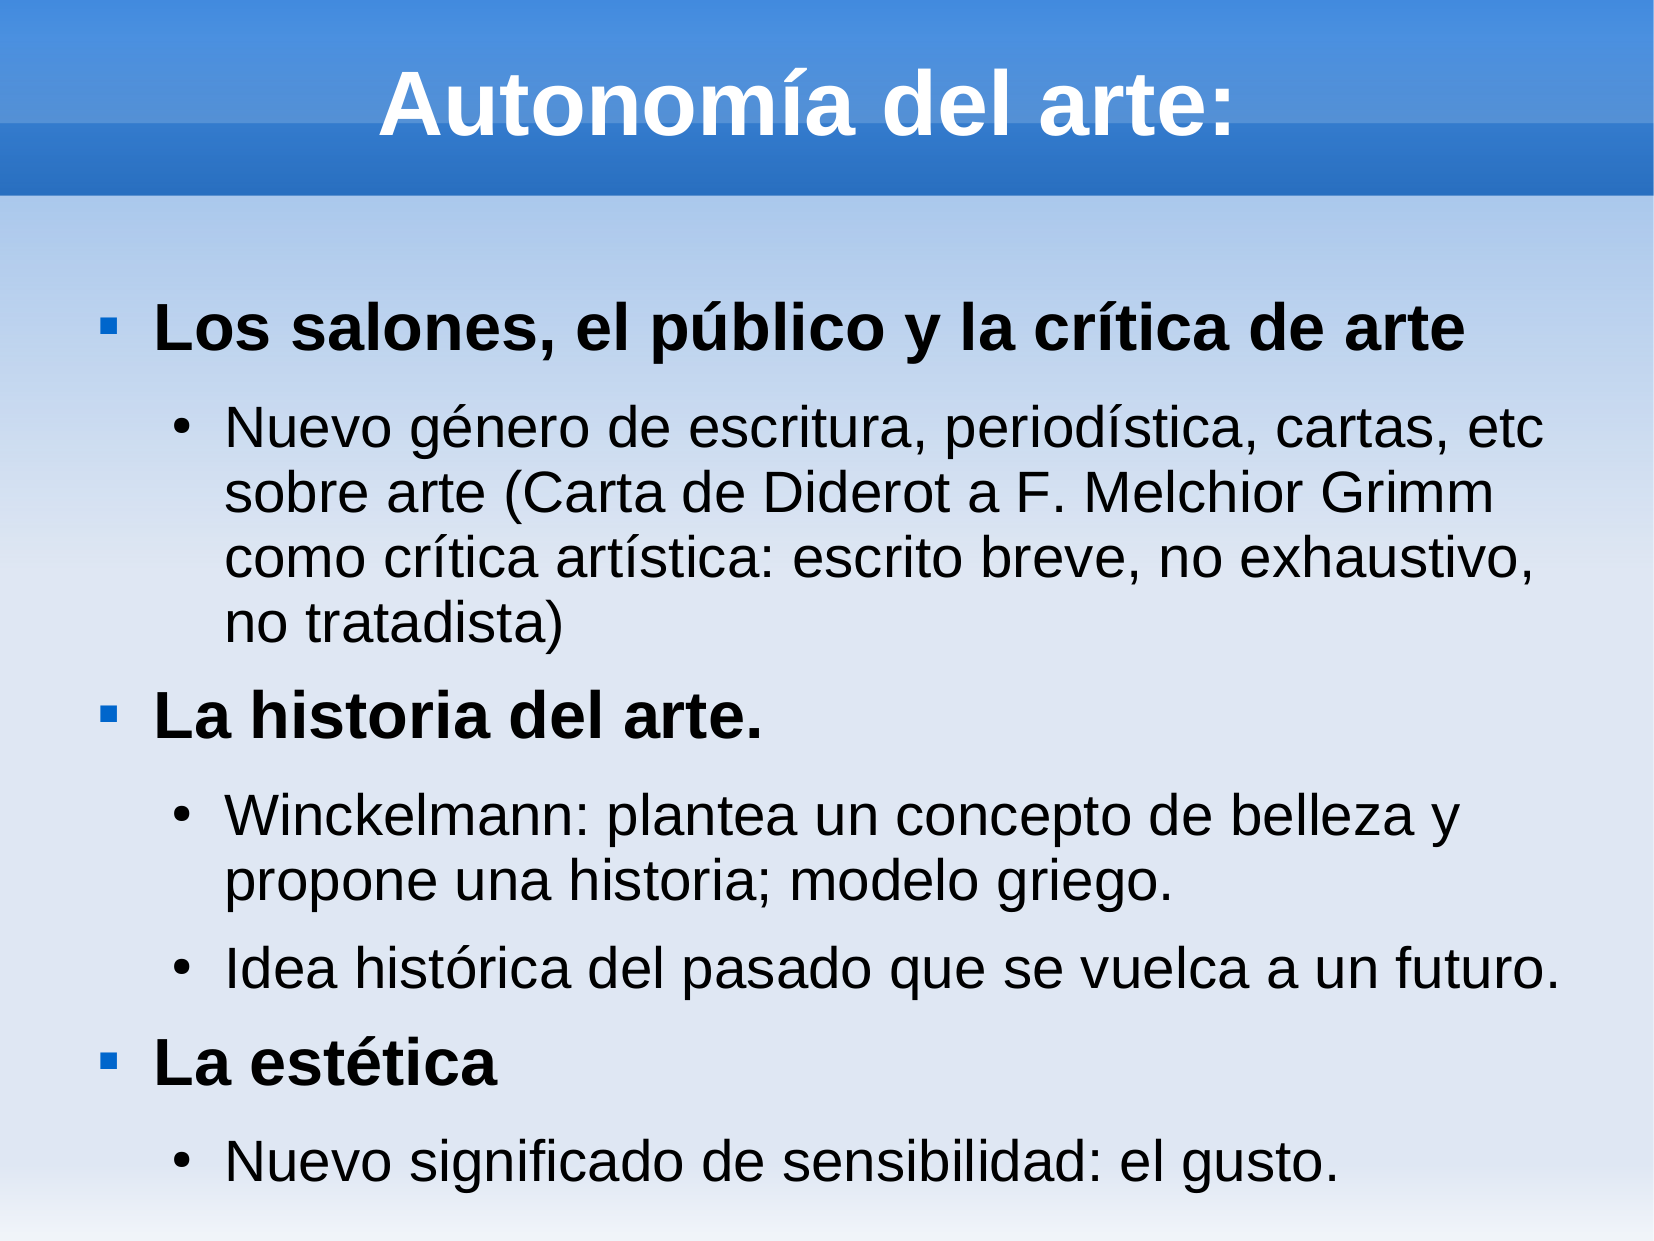

# Autonomía del arte:
Los salones, el público y la crítica de arte
Nuevo género de escritura, periodística, cartas, etc sobre arte (Carta de Diderot a F. Melchior Grimm como crítica artística: escrito breve, no exhaustivo, no tratadista)
La historia del arte.
Winckelmann: plantea un concepto de belleza y propone una historia; modelo griego.
Idea histórica del pasado que se vuelca a un futuro.
La estética
Nuevo significado de sensibilidad: el gusto.